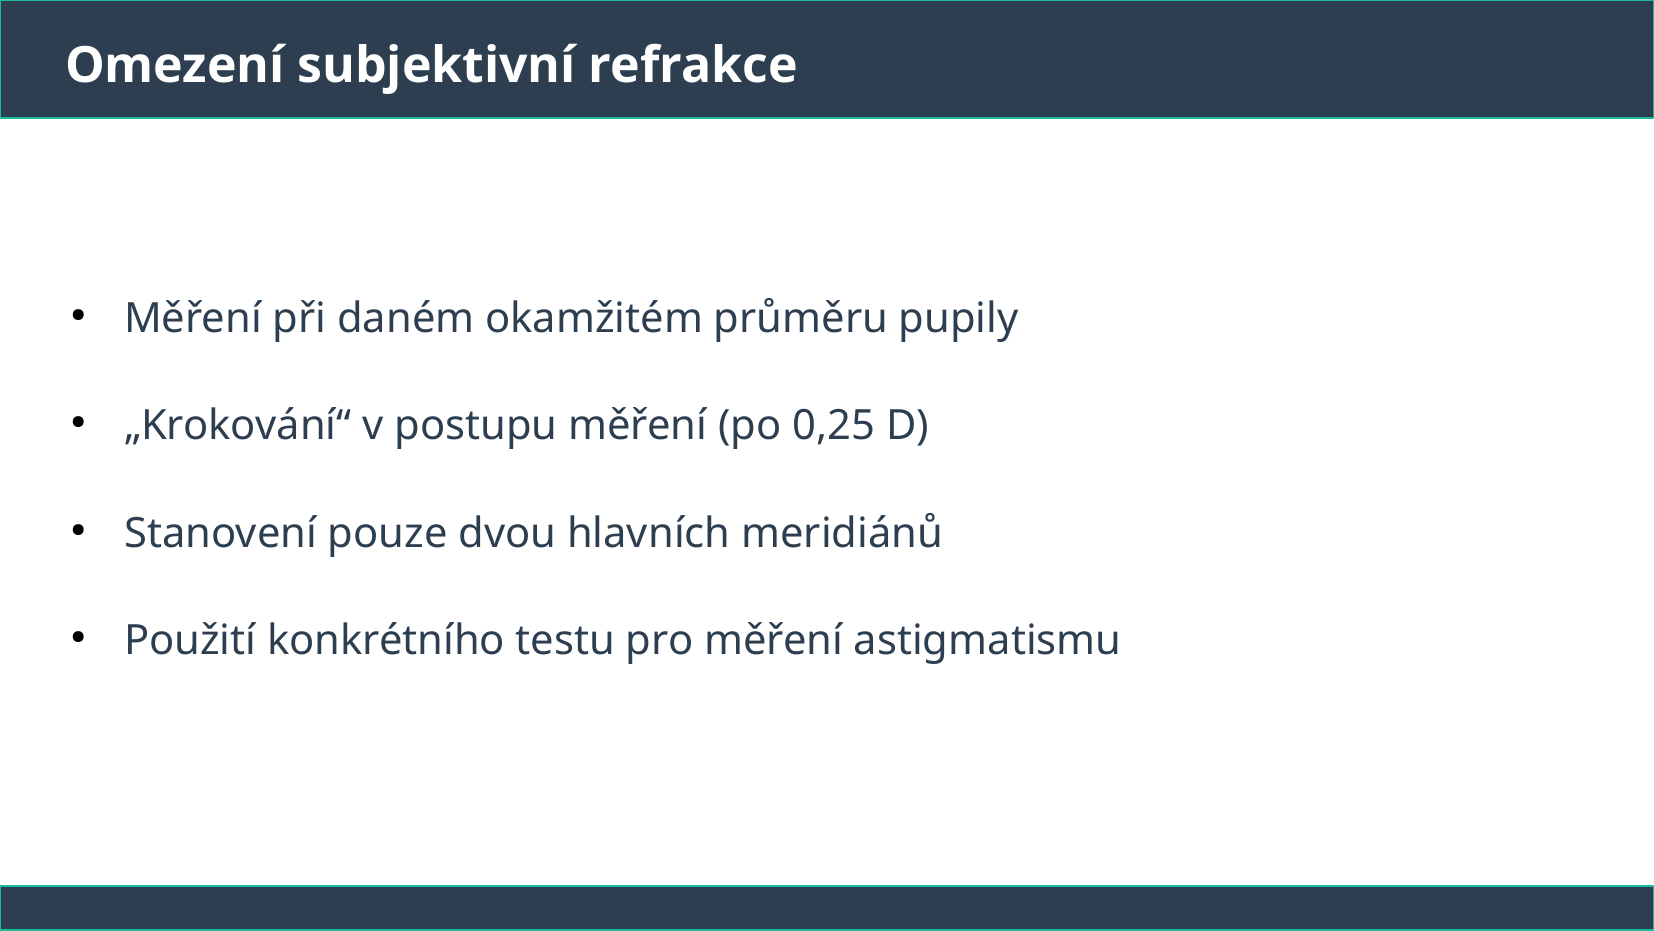

# Omezení subjektivní refrakce
Měření při daném okamžitém průměru pupily
„Krokování“ v postupu měření (po 0,25 D)
Stanovení pouze dvou hlavních meridiánů
Použití konkrétního testu pro měření astigmatismu
25